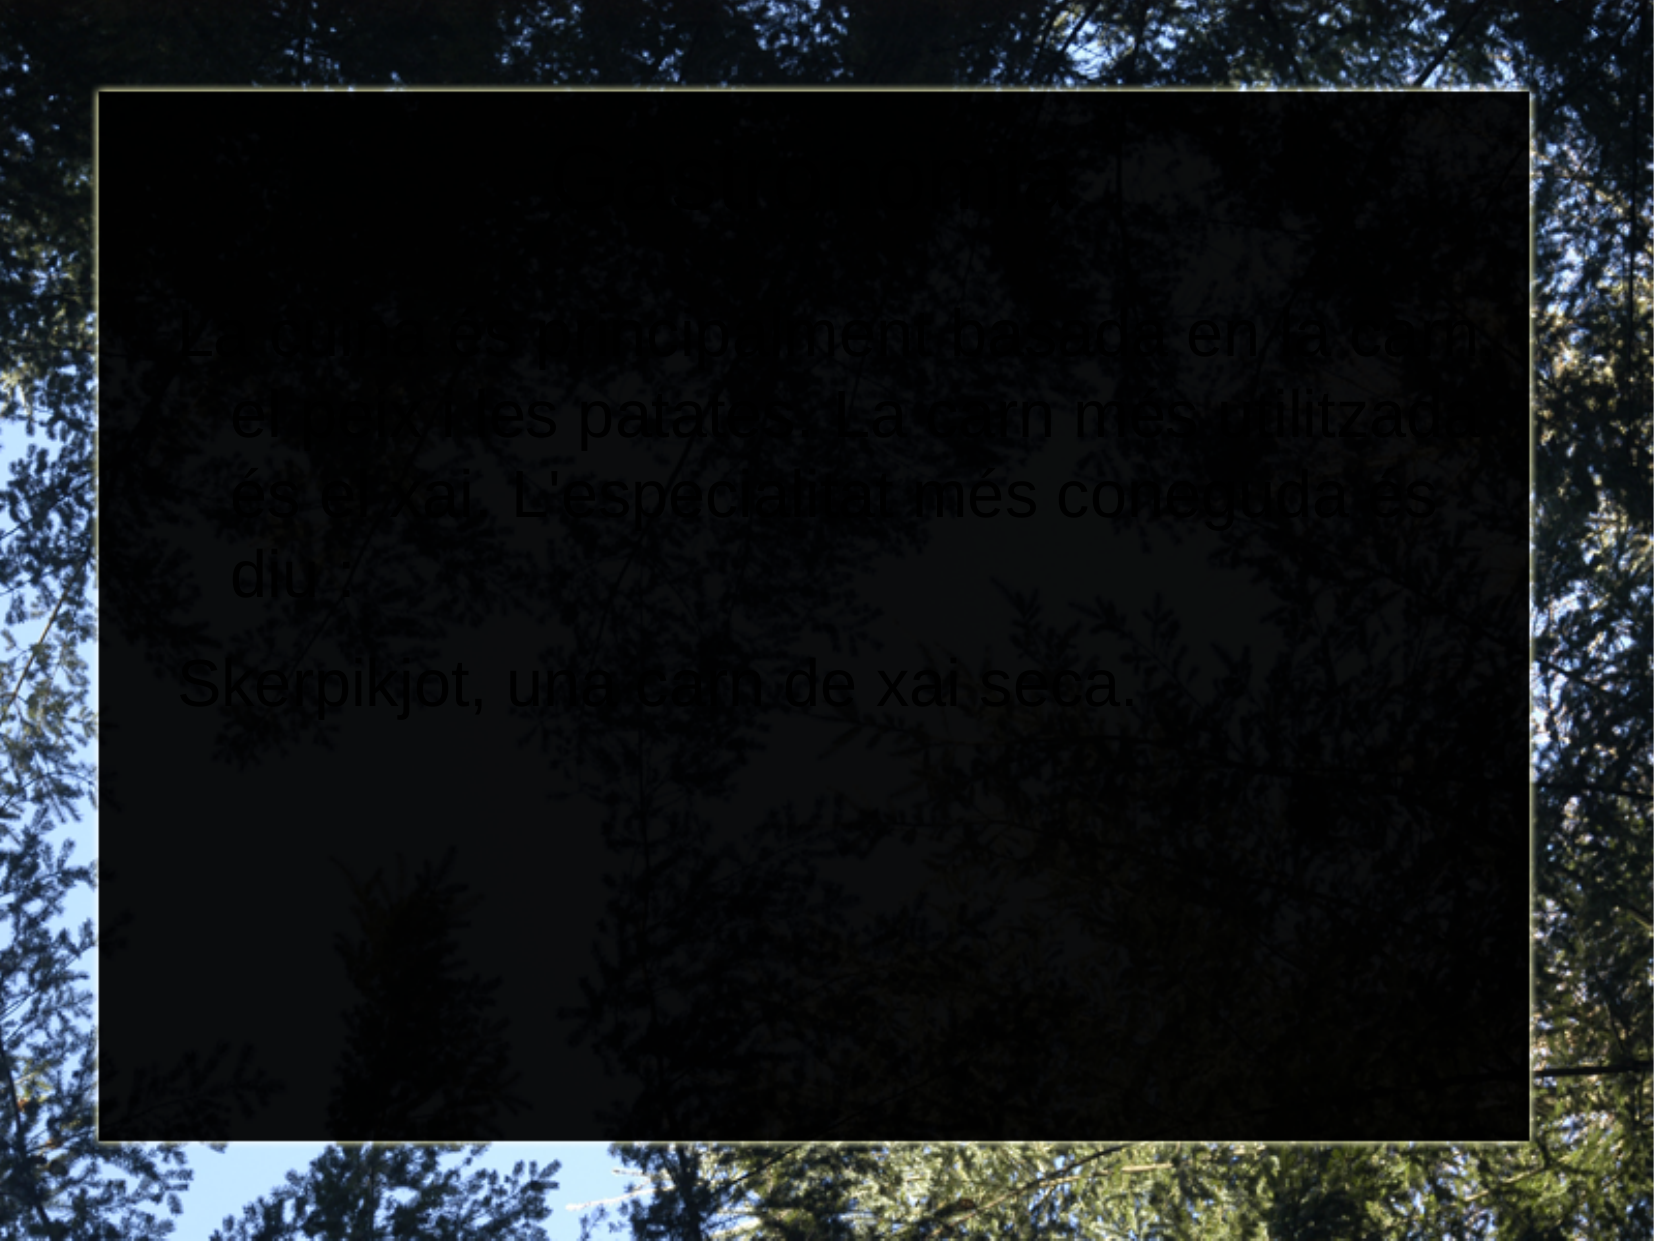

# Gastronomia
La cuina és principalment basada en la carn, el peix i les patates. La carn més utilitzada és el xai. L'especialitat més coneguda és diu :
Skerpikjot, una carn de xai seca.